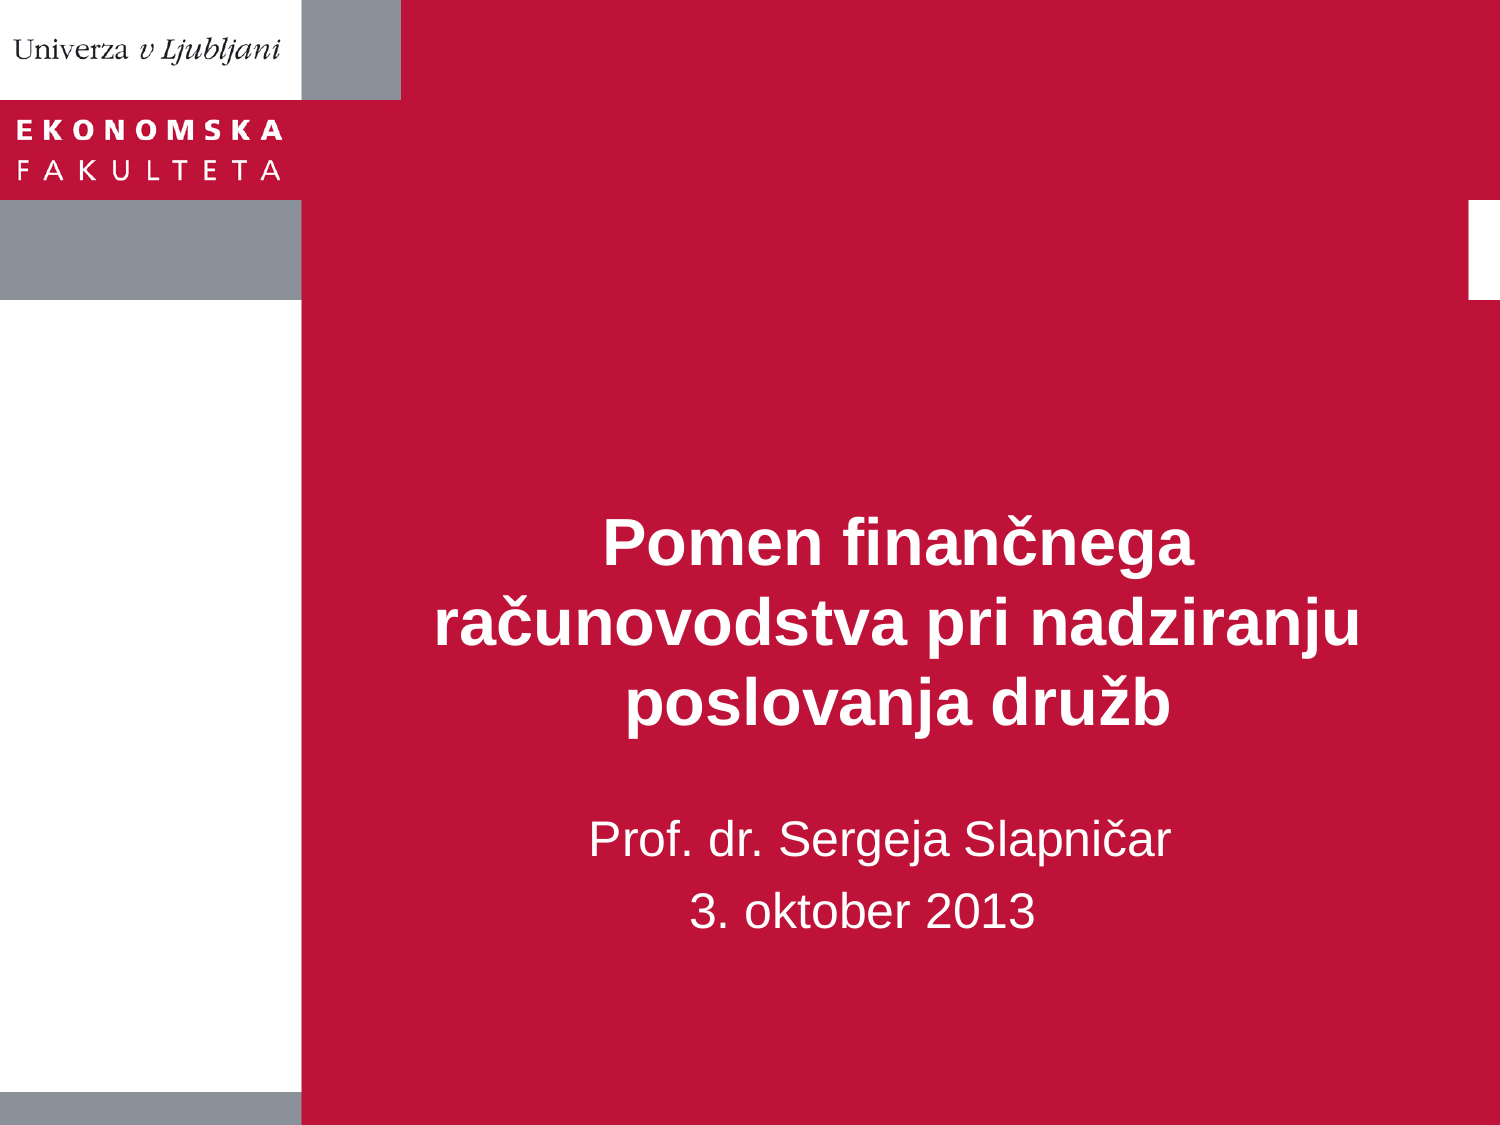

# Pomen finančnega računovodstva pri nadziranju poslovanja družb
Prof. dr. Sergeja Slapničar
3. oktober 2013